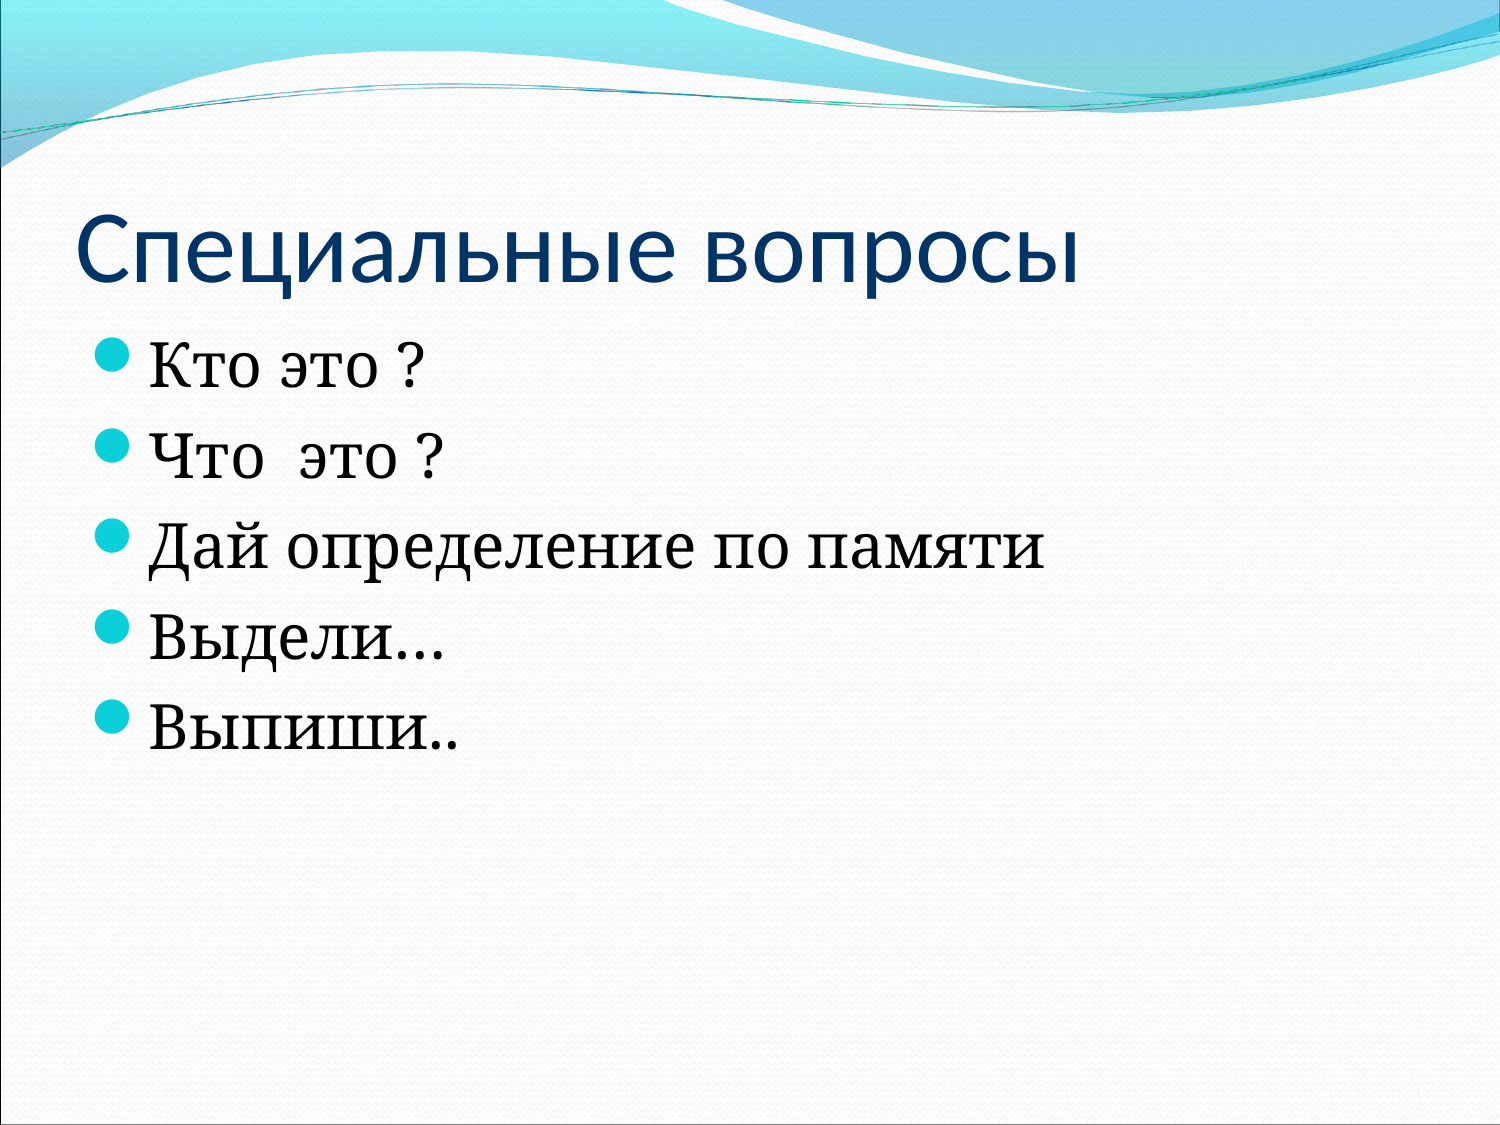

# Специальные вопросы
Кто это ?
Что это ?
Дай определение по памяти
Выдели…
Выпиши..